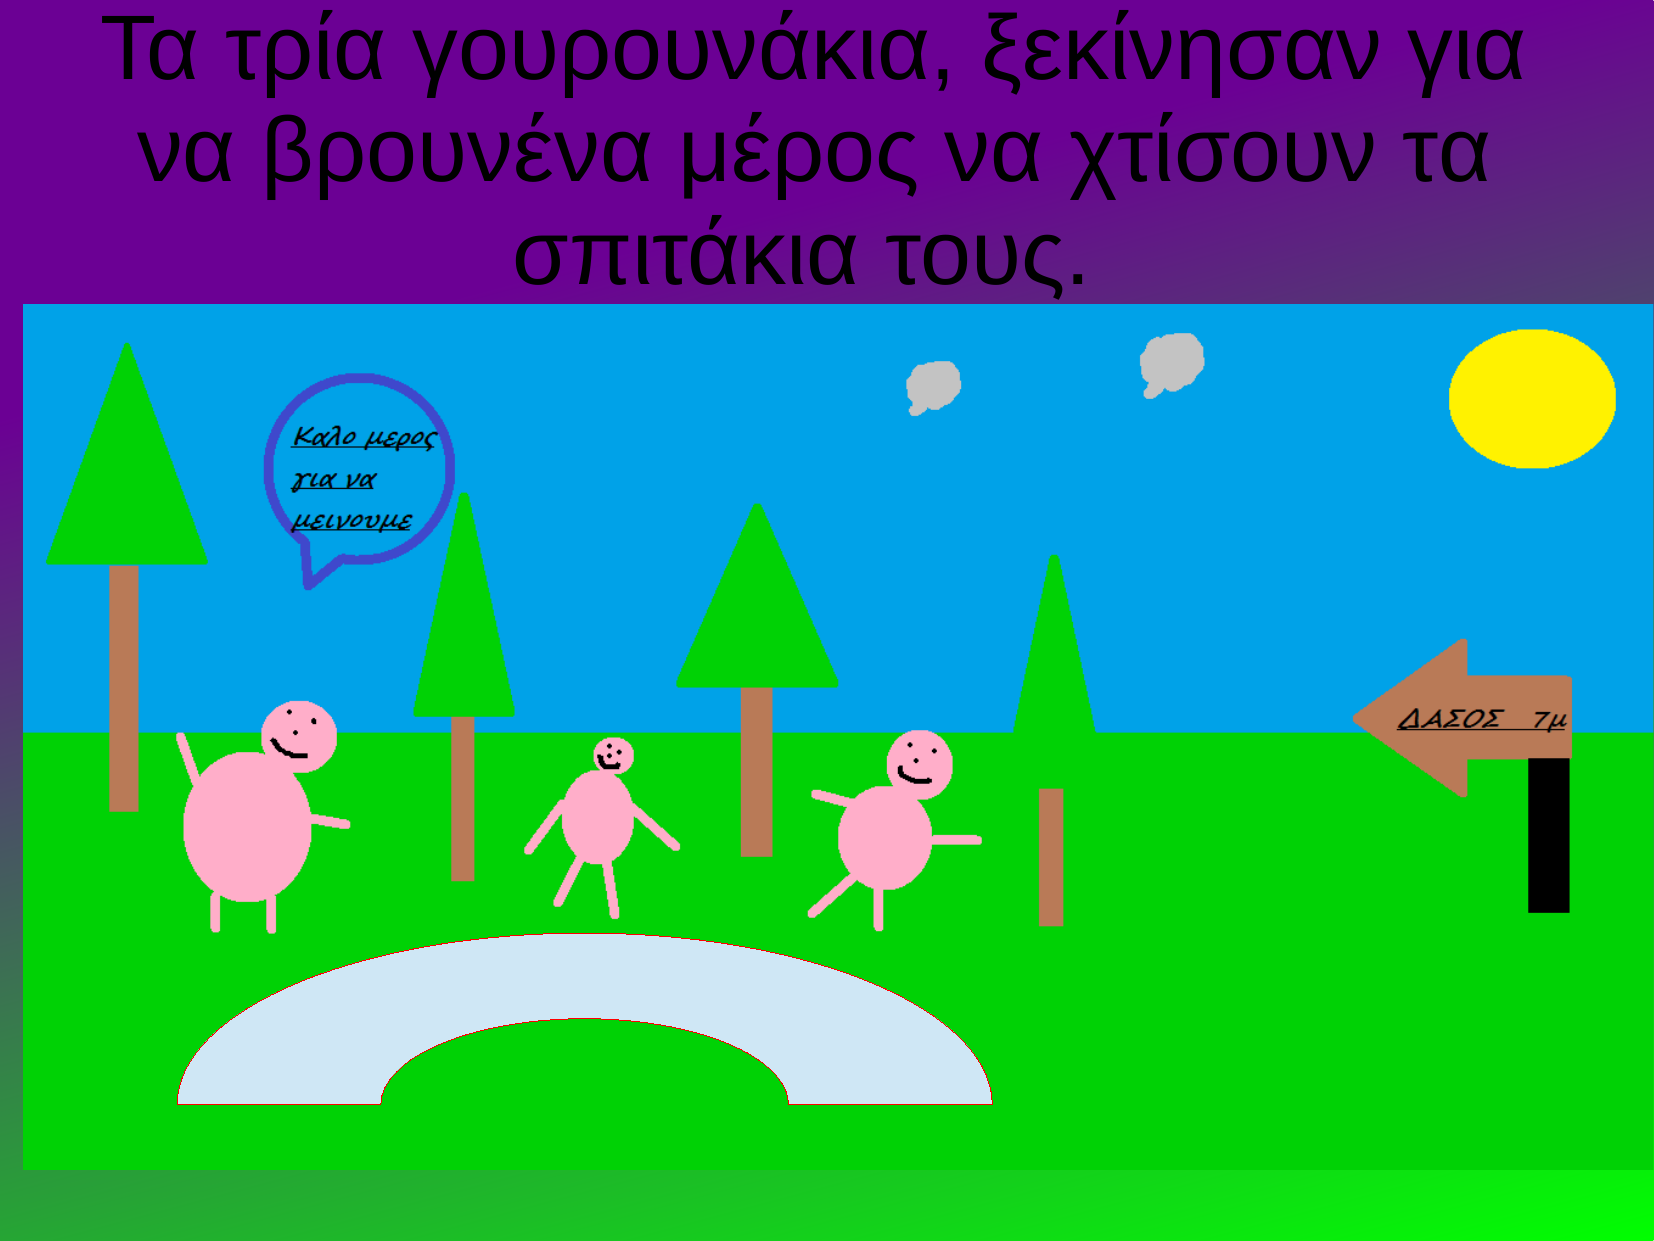

# Τα τρία γουρουνάκια, ξεκίνησαν για να βρουνένα μέρος να χτίσουν τα σπιτάκια τους.